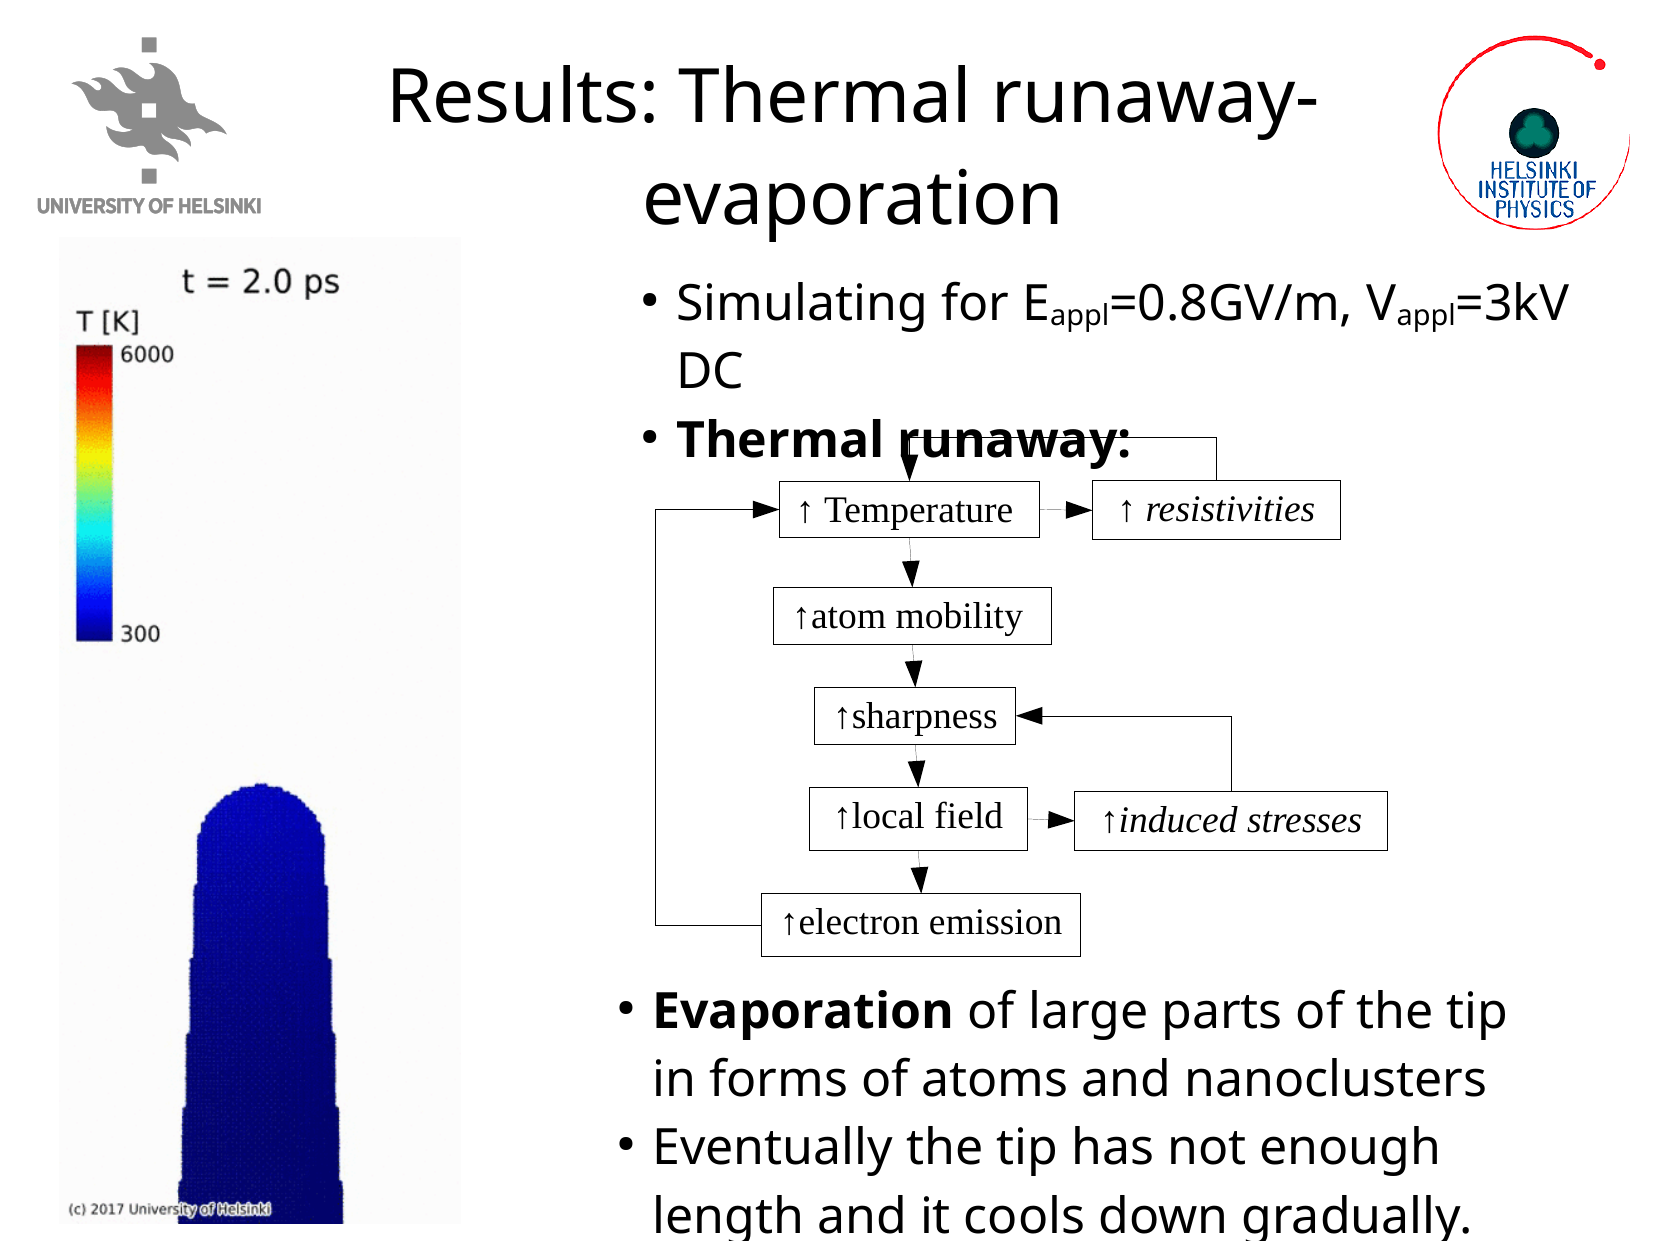

# Results: Thermal runaway-evaporation
Simulating for Eappl=0.8GV/m, Vappl=3kV DC
Thermal runaway:
↑ resistivities
↑ Temperature
↑atom mobility
↑sharpness
↑local field
↑induced stresses
↑electron emission
Evaporation of large parts of the tip in forms of atoms and nanoclusters
Eventually the tip has not enough length and it cools down gradually.